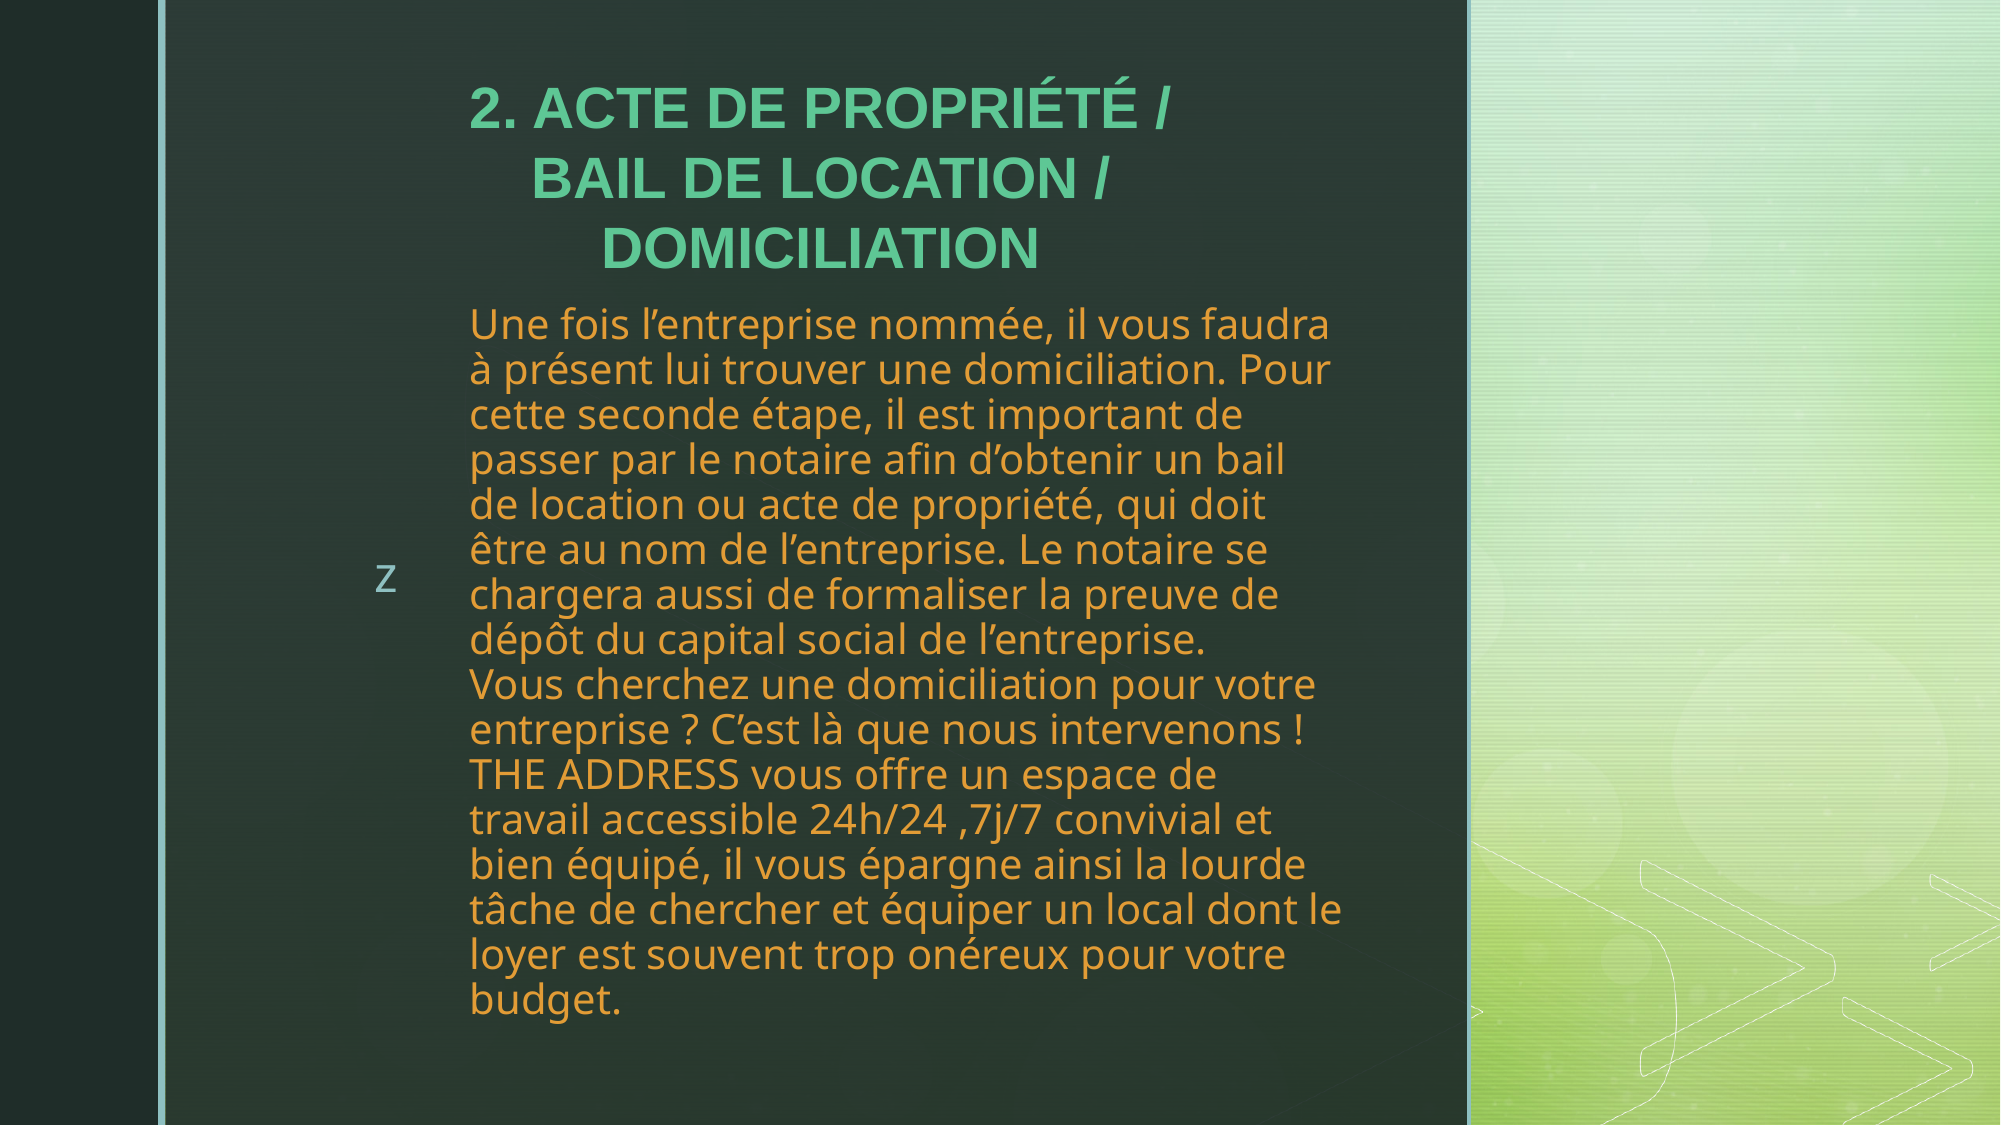

2. ACTE DE PROPRIÉTÉ / BAIL DE LOCATION / DOMICILIATION
# Une fois l’entreprise nommée, il vous faudra à présent lui trouver une domiciliation. Pour cette seconde étape, il est important de passer par le notaire afin d’obtenir un bail de location ou acte de propriété, qui doit être au nom de l’entreprise. Le notaire se chargera aussi de formaliser la preuve de dépôt du capital social de l’entreprise. Vous cherchez une domiciliation pour votre entreprise ? C’est là que nous intervenons ! THE ADDRESS vous offre un espace de travail accessible 24h/24 ,7j/7 convivial et bien équipé, il vous épargne ainsi la lourde tâche de chercher et équiper un local dont le loyer est souvent trop onéreux pour votre budget.